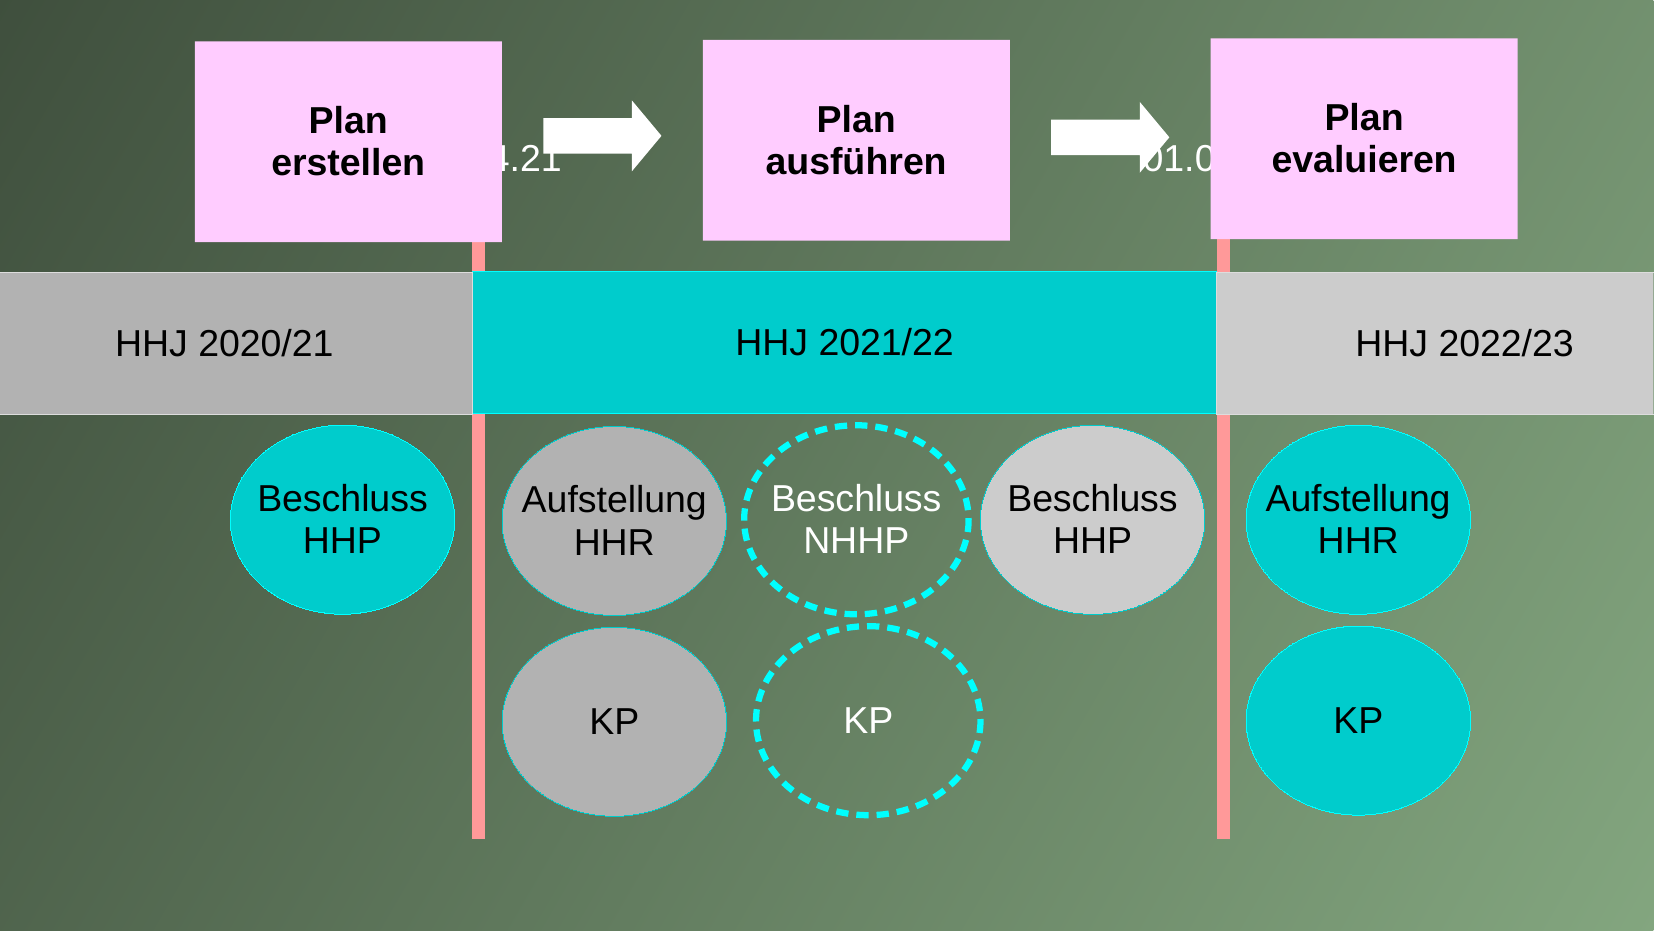

Plan
evaluieren
Plan
ausführen
Plan
erstellen
01.04.21
01.04.22
HHJ 2021/22
HHJ 2020/21
HHJ 2022/23
Beschluss
HHP
Beschluss
NHHP
Aufstellung
HHR
Beschluss
HHP
Aufstellung
HHR
KP
KP
KP